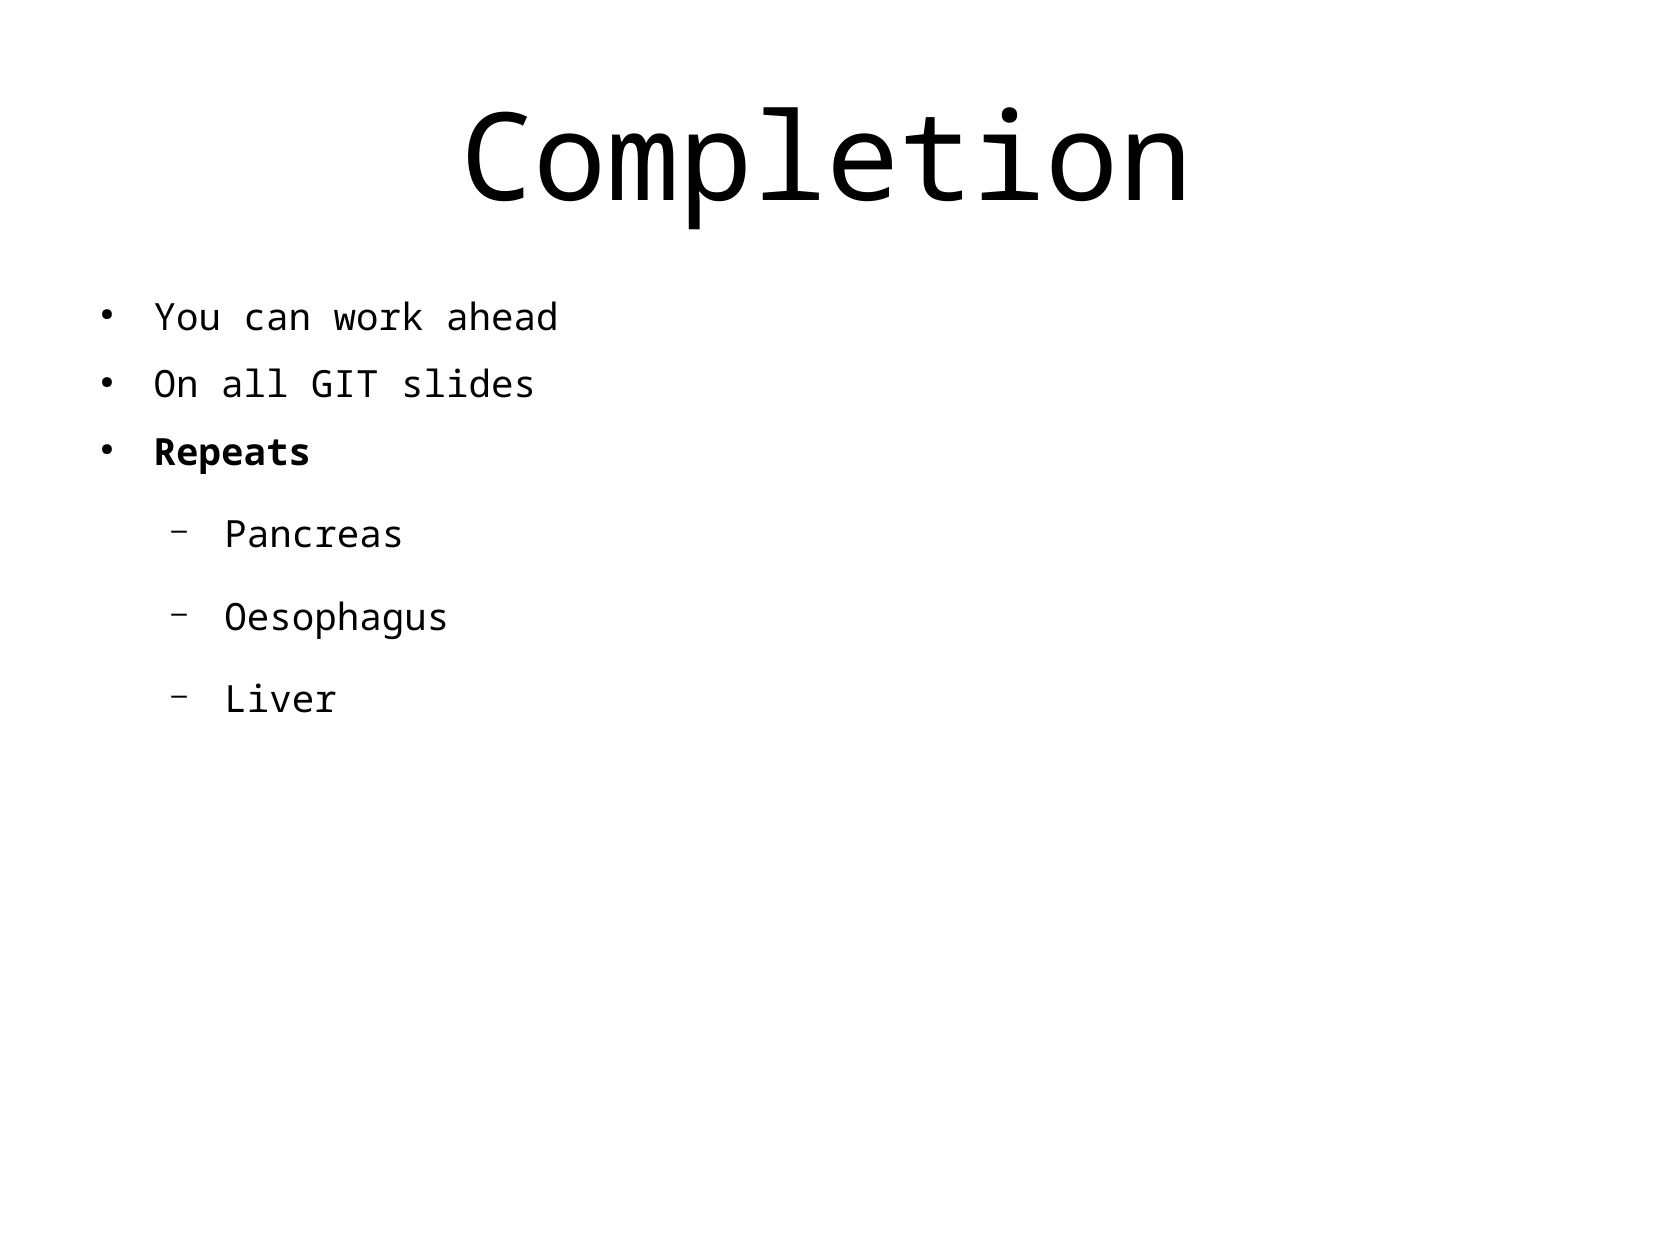

# Completion
You can work ahead
On all GIT slides
Repeats
Pancreas
Oesophagus
Liver